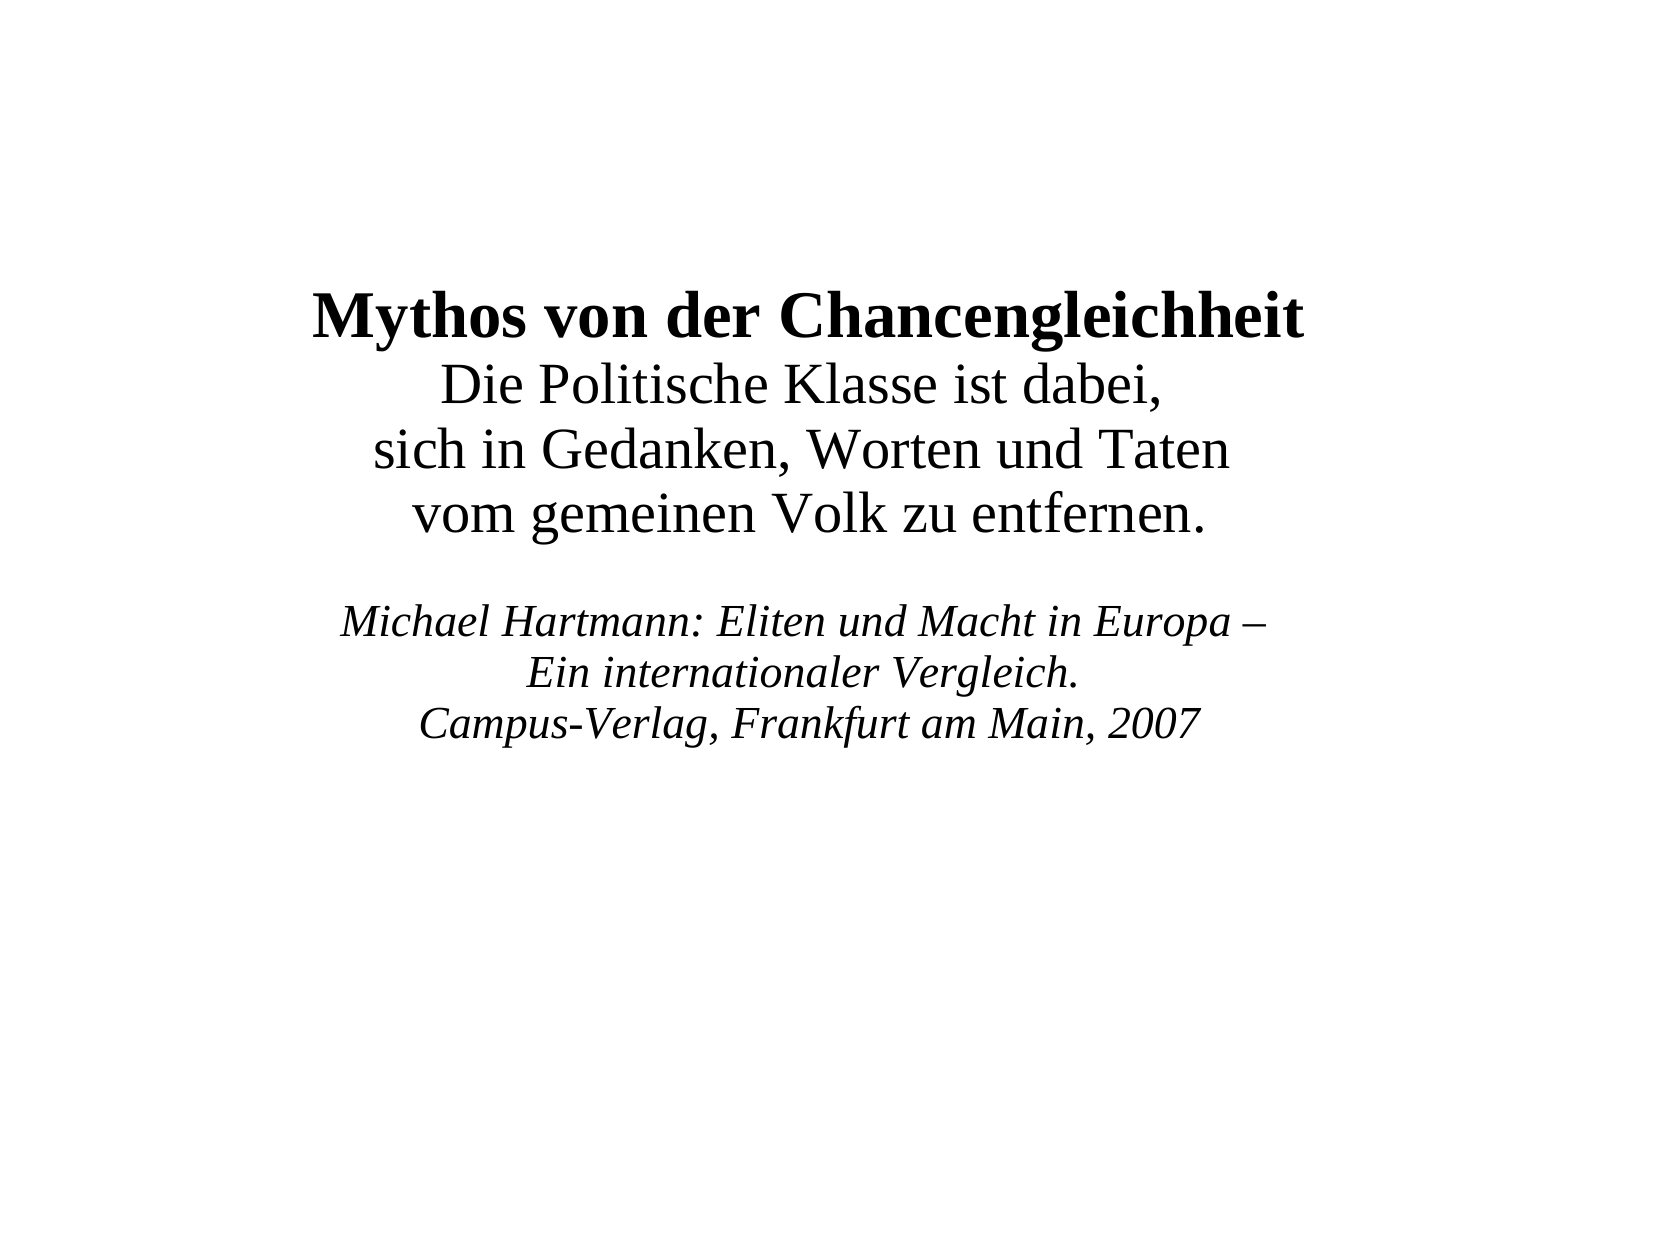

Mythos von der Chancengleichheit
Die Politische Klasse ist dabei,
sich in Gedanken, Worten und Taten
vom gemeinen Volk zu entfernen.
Michael Hartmann: Eliten und Macht in Europa –
Ein internationaler Vergleich.
Campus-Verlag, Frankfurt am Main, 2007